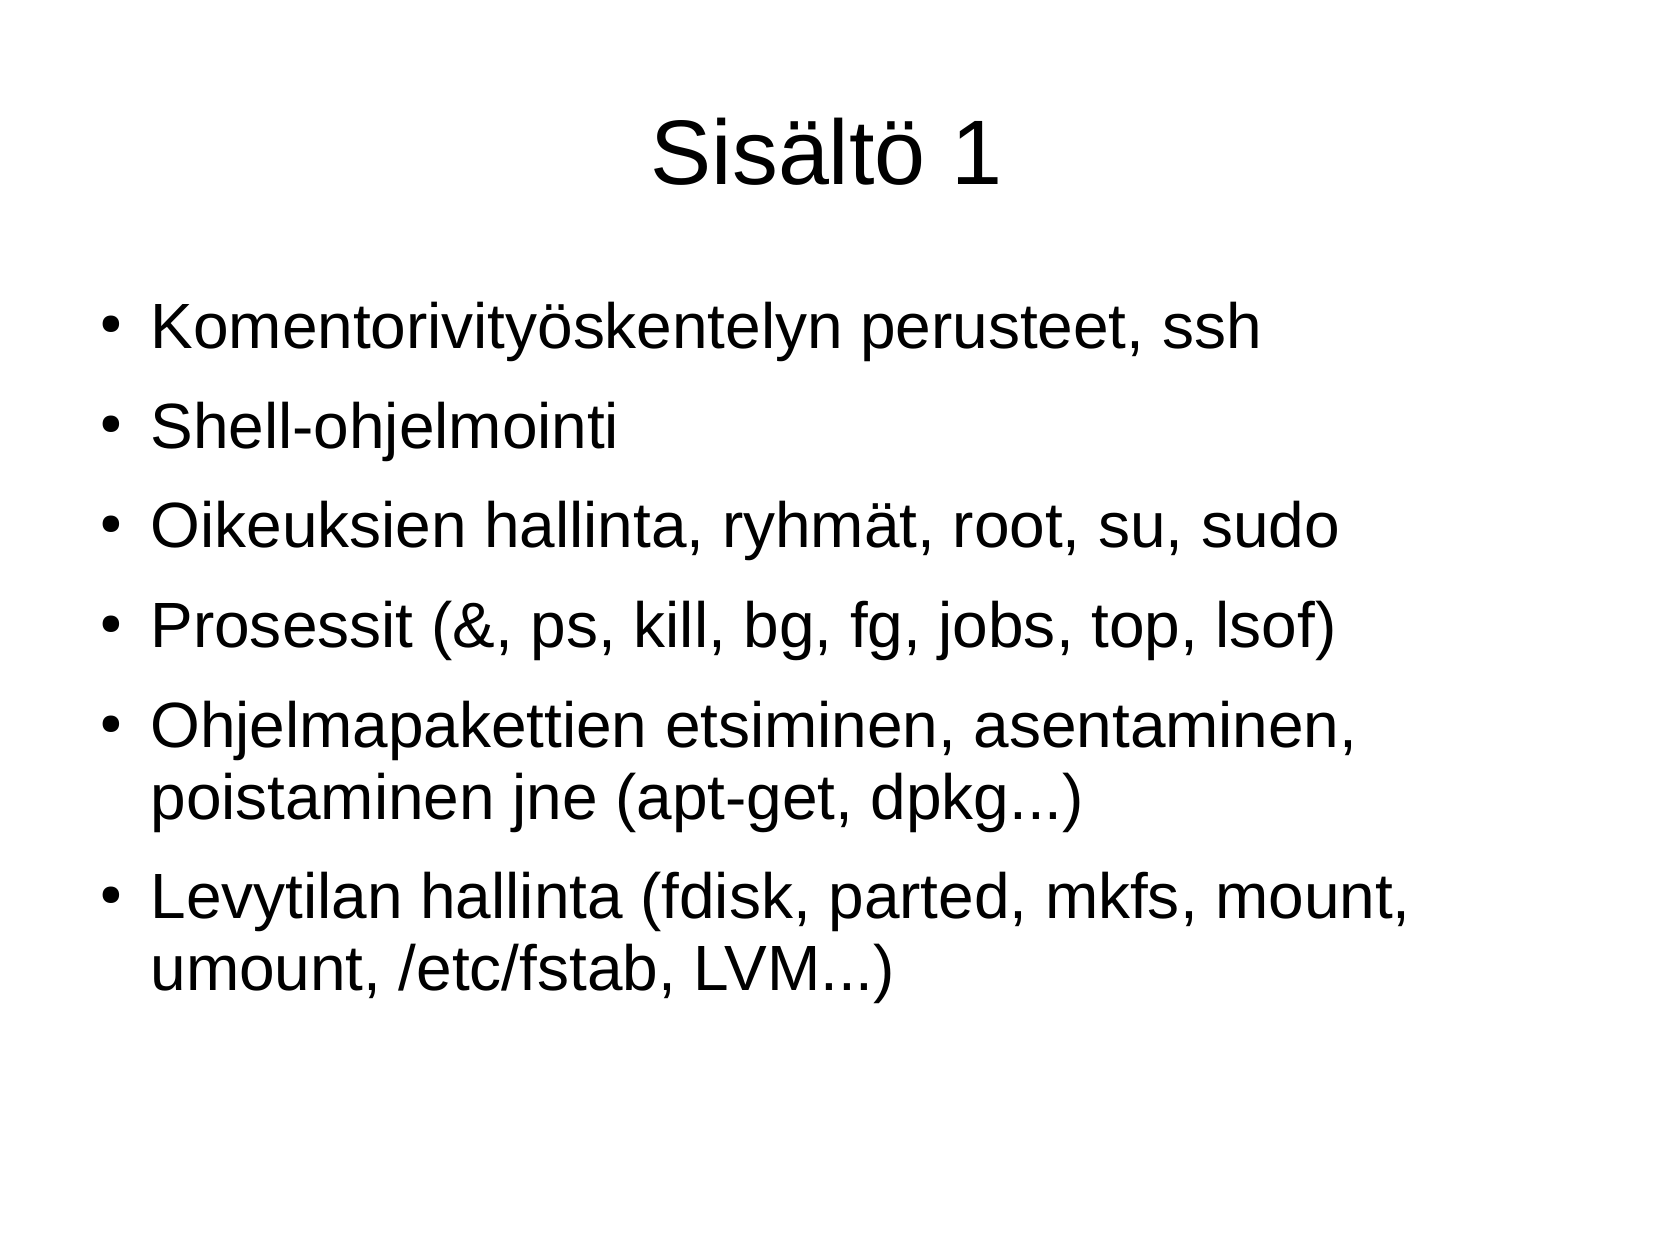

# Sisältö 1
Komentorivityöskentelyn perusteet, ssh
Shell-ohjelmointi
Oikeuksien hallinta, ryhmät, root, su, sudo
Prosessit (&, ps, kill, bg, fg, jobs, top, lsof)
Ohjelmapakettien etsiminen, asentaminen, poistaminen jne (apt-get, dpkg...)
Levytilan hallinta (fdisk, parted, mkfs, mount, umount, /etc/fstab, LVM...)